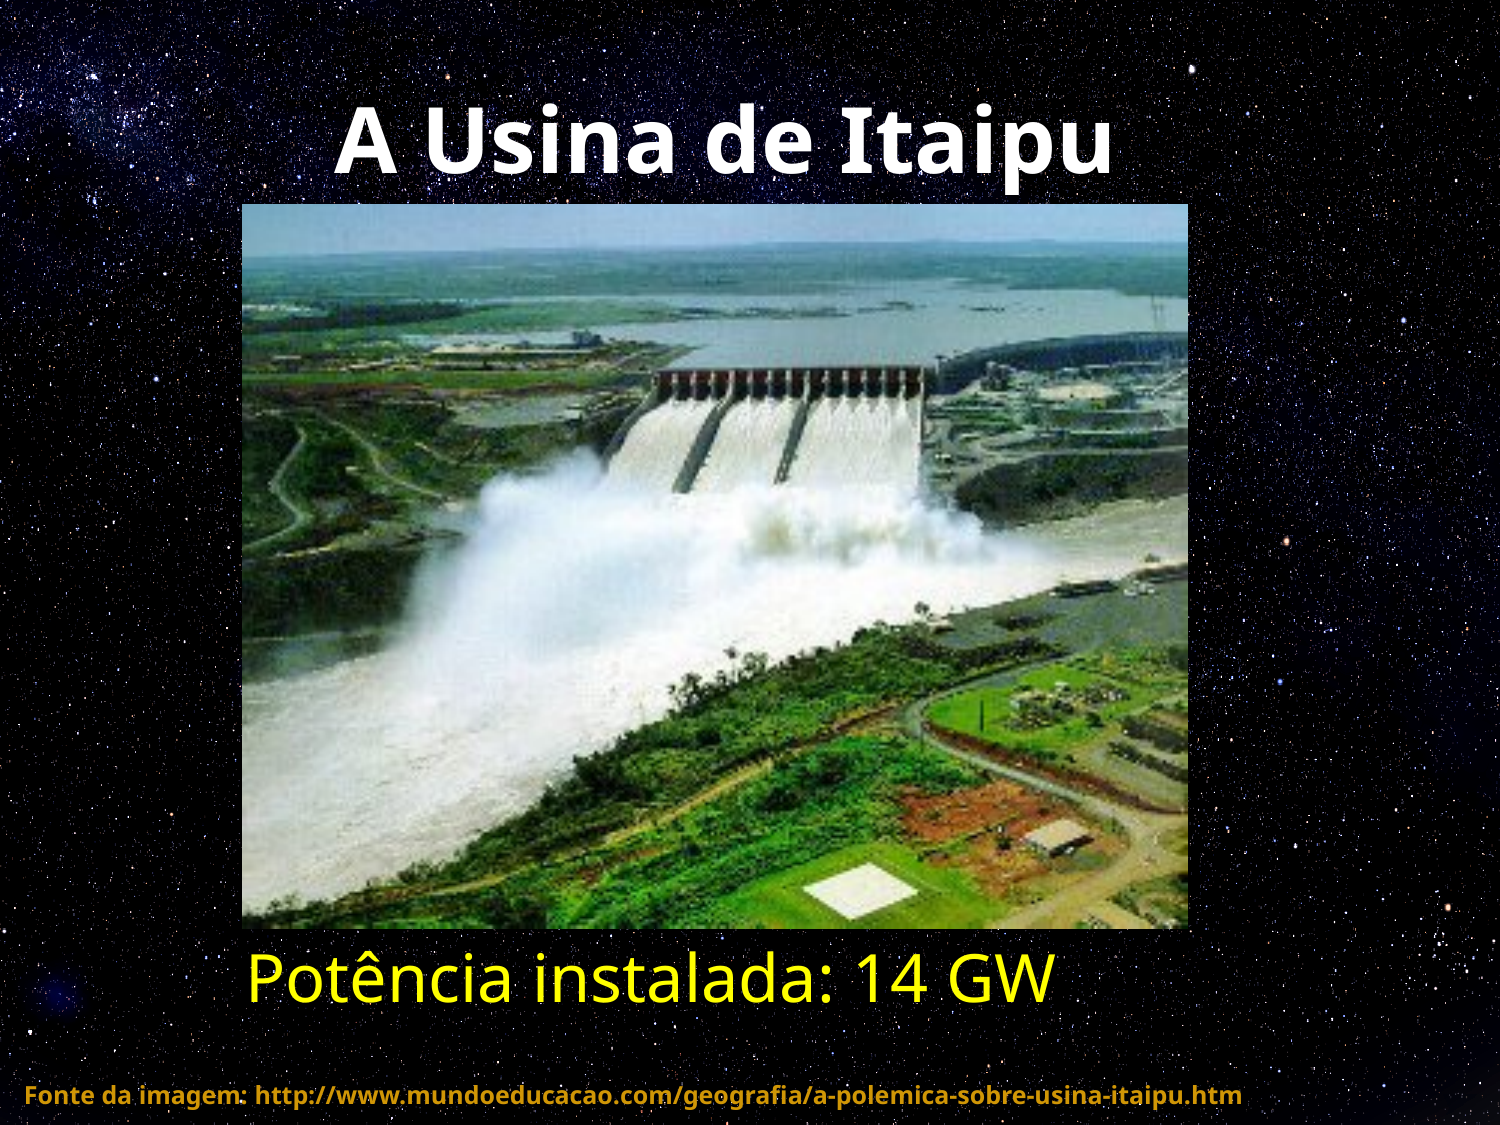

# A Usina de Itaipu
Potência instalada: 14 GW
Fonte da imagem: http://www.mundoeducacao.com/geografia/a-polemica-sobre-usina-itaipu.htm